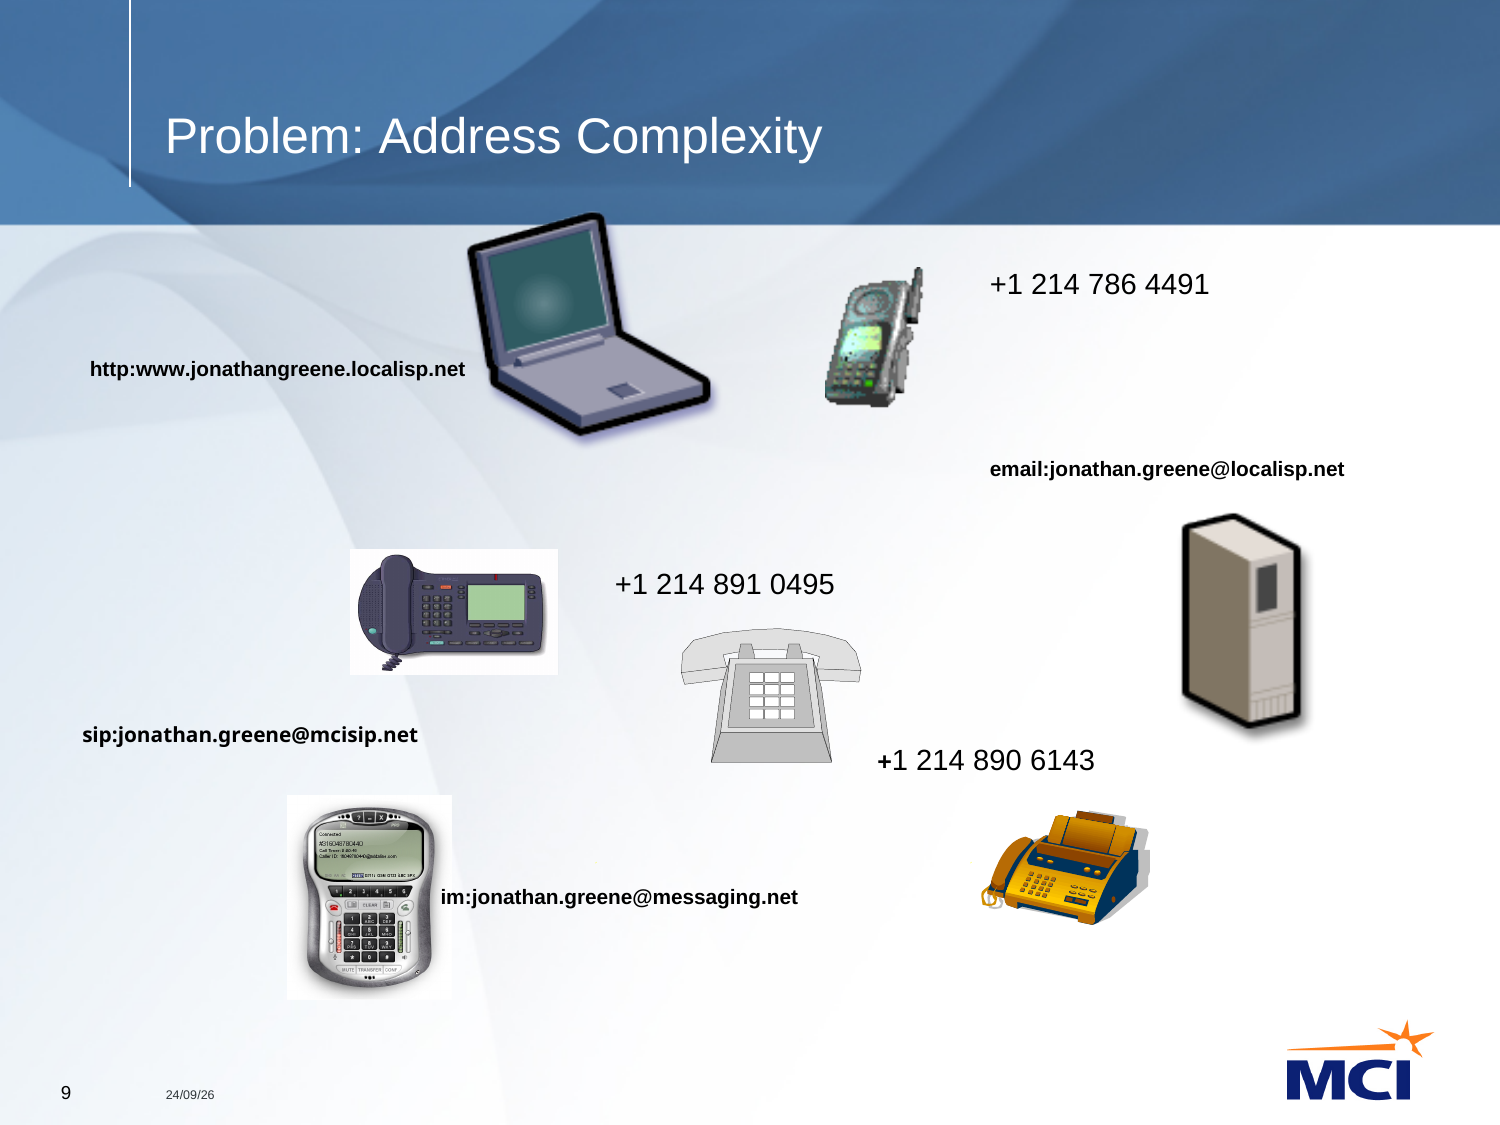

Problem: Address Complexity
+1 214 786 4491
http:www.jonathangreene.localisp.net
email:jonathan.greene@localisp.net
+1 214 891 0495
sip:jonathan.greene@mcisip.net
+1 214 890 6143
im:jonathan.greene@messaging.net